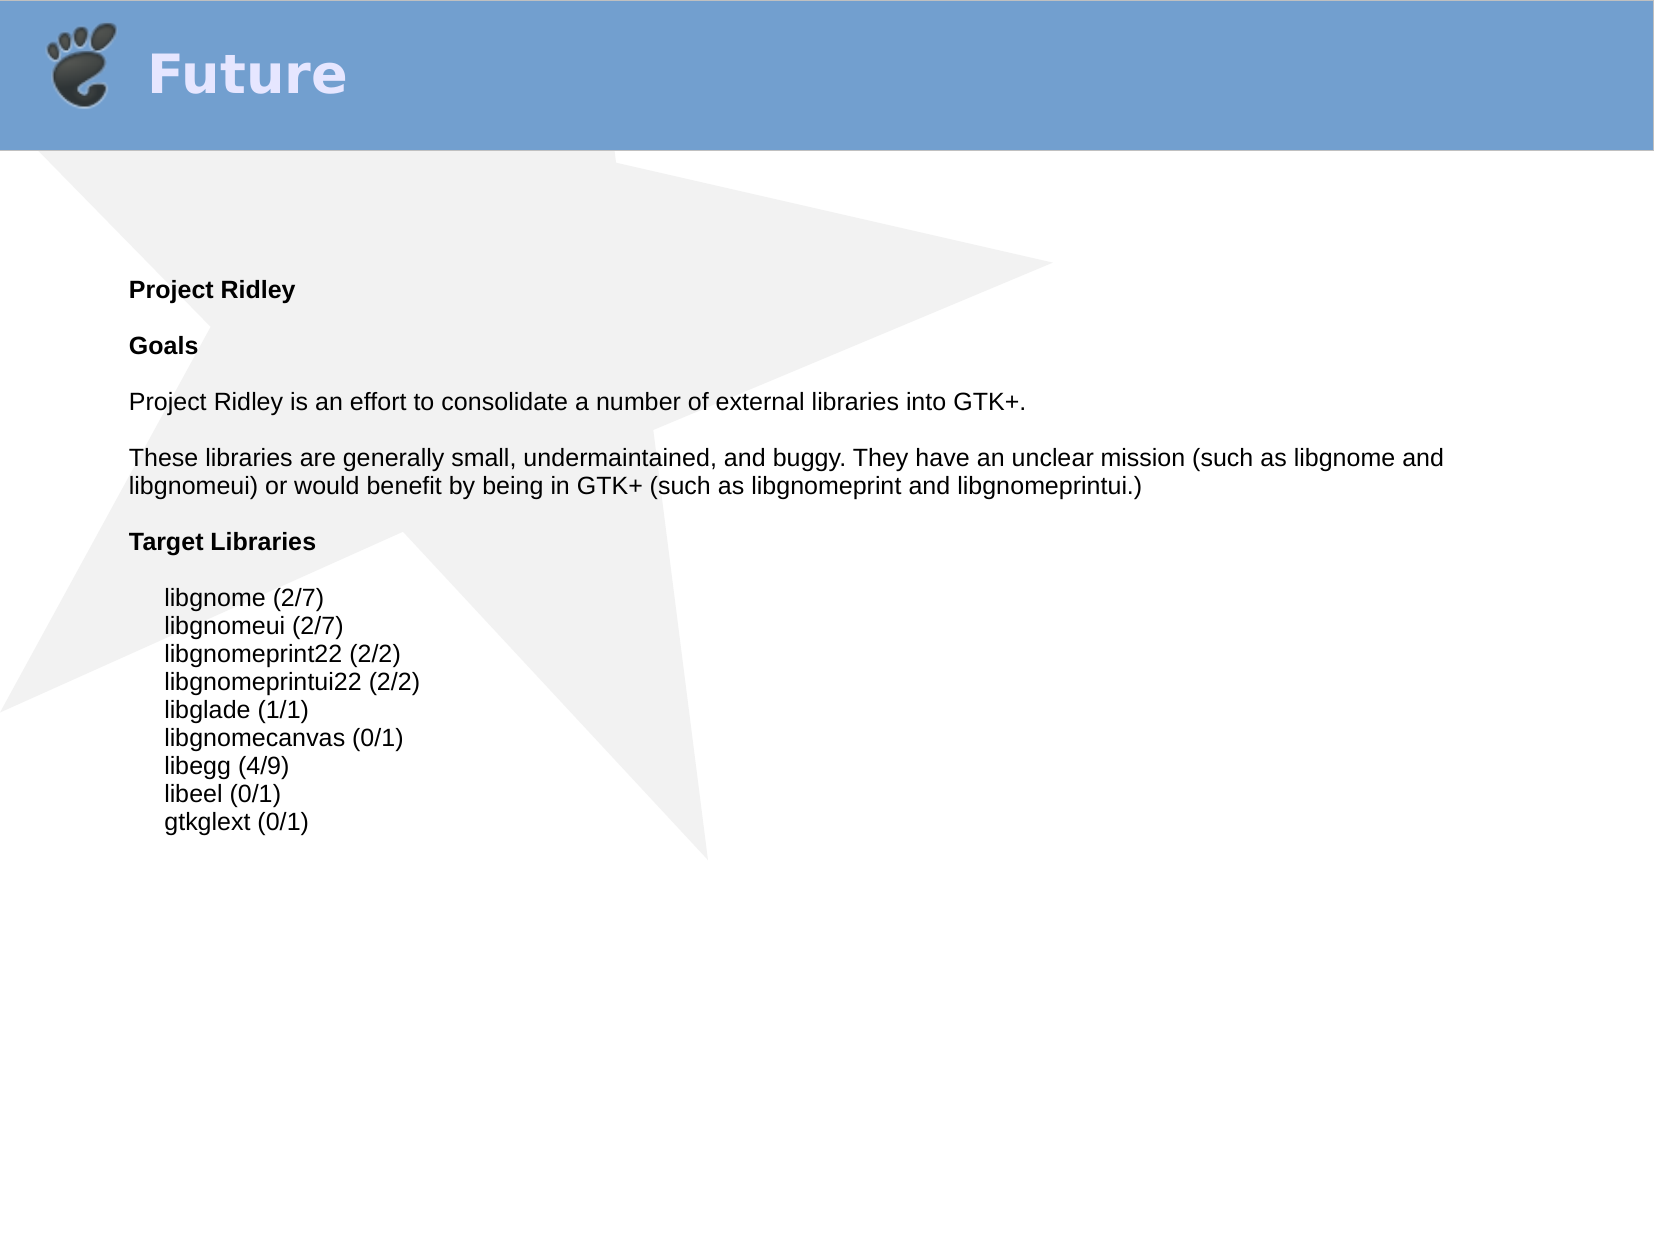

Future
#
Project Ridley
Goals
Project Ridley is an effort to consolidate a number of external libraries into GTK+.
These libraries are generally small, undermaintained, and buggy. They have an unclear mission (such as libgnome and libgnomeui) or would benefit by being in GTK+ (such as libgnomeprint and libgnomeprintui.)
Target Libraries
libgnome (2/7)
libgnomeui (2/7)
libgnomeprint22 (2/2)
libgnomeprintui22 (2/2)
libglade (1/1)
libgnomecanvas (0/1)
libegg (4/9)
libeel (0/1)
gtkglext (0/1)